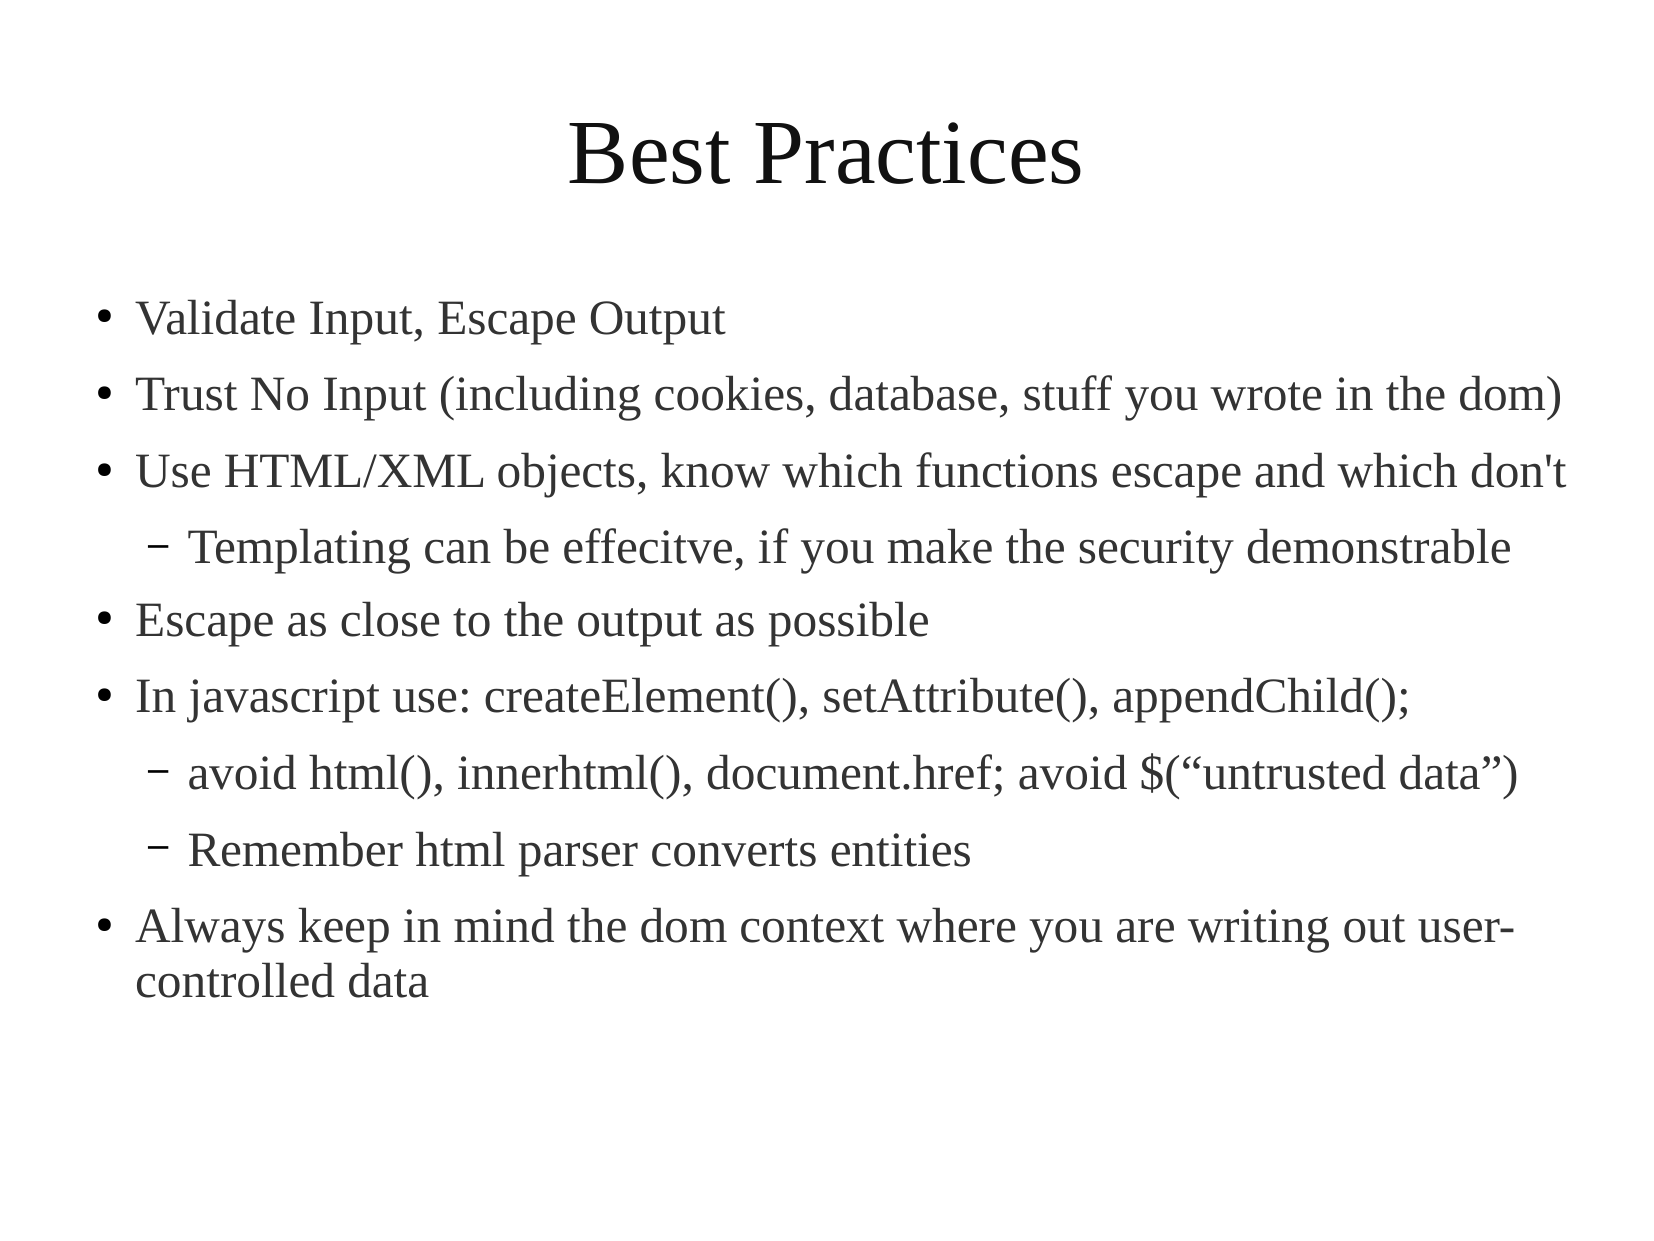

# Best Practices
Validate Input, Escape Output
Trust No Input (including cookies, database, stuff you wrote in the dom)
Use HTML/XML objects, know which functions escape and which don't
Templating can be effecitve, if you make the security demonstrable
Escape as close to the output as possible
In javascript use: createElement(), setAttribute(), appendChild();
avoid html(), innerhtml(), document.href; avoid $(“untrusted data”)
Remember html parser converts entities
Always keep in mind the dom context where you are writing out user-controlled data